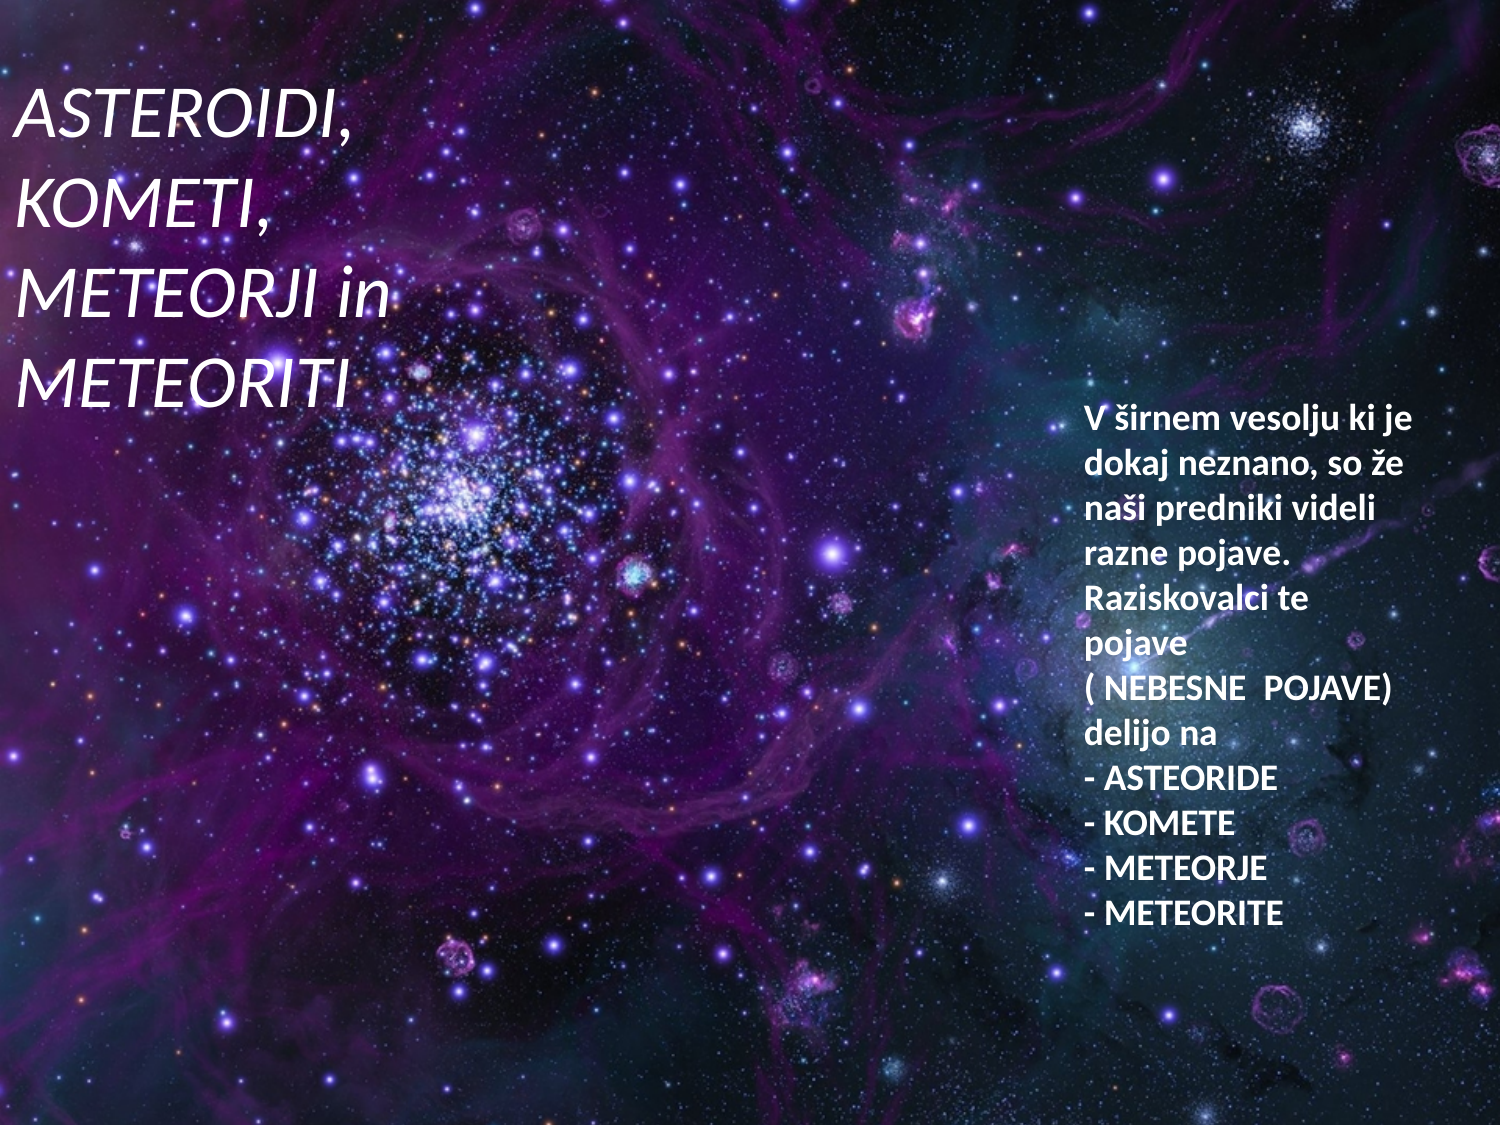

ASTEROIDI, KOMETI, METEORJI in METEORITI
V širnem vesolju ki je dokaj neznano, so že naši predniki videli razne pojave. Raziskovalci te pojave
( NEBESNE POJAVE) delijo na
- ASTEORIDE
- KOMETE
- METEORJE
- METEORITE